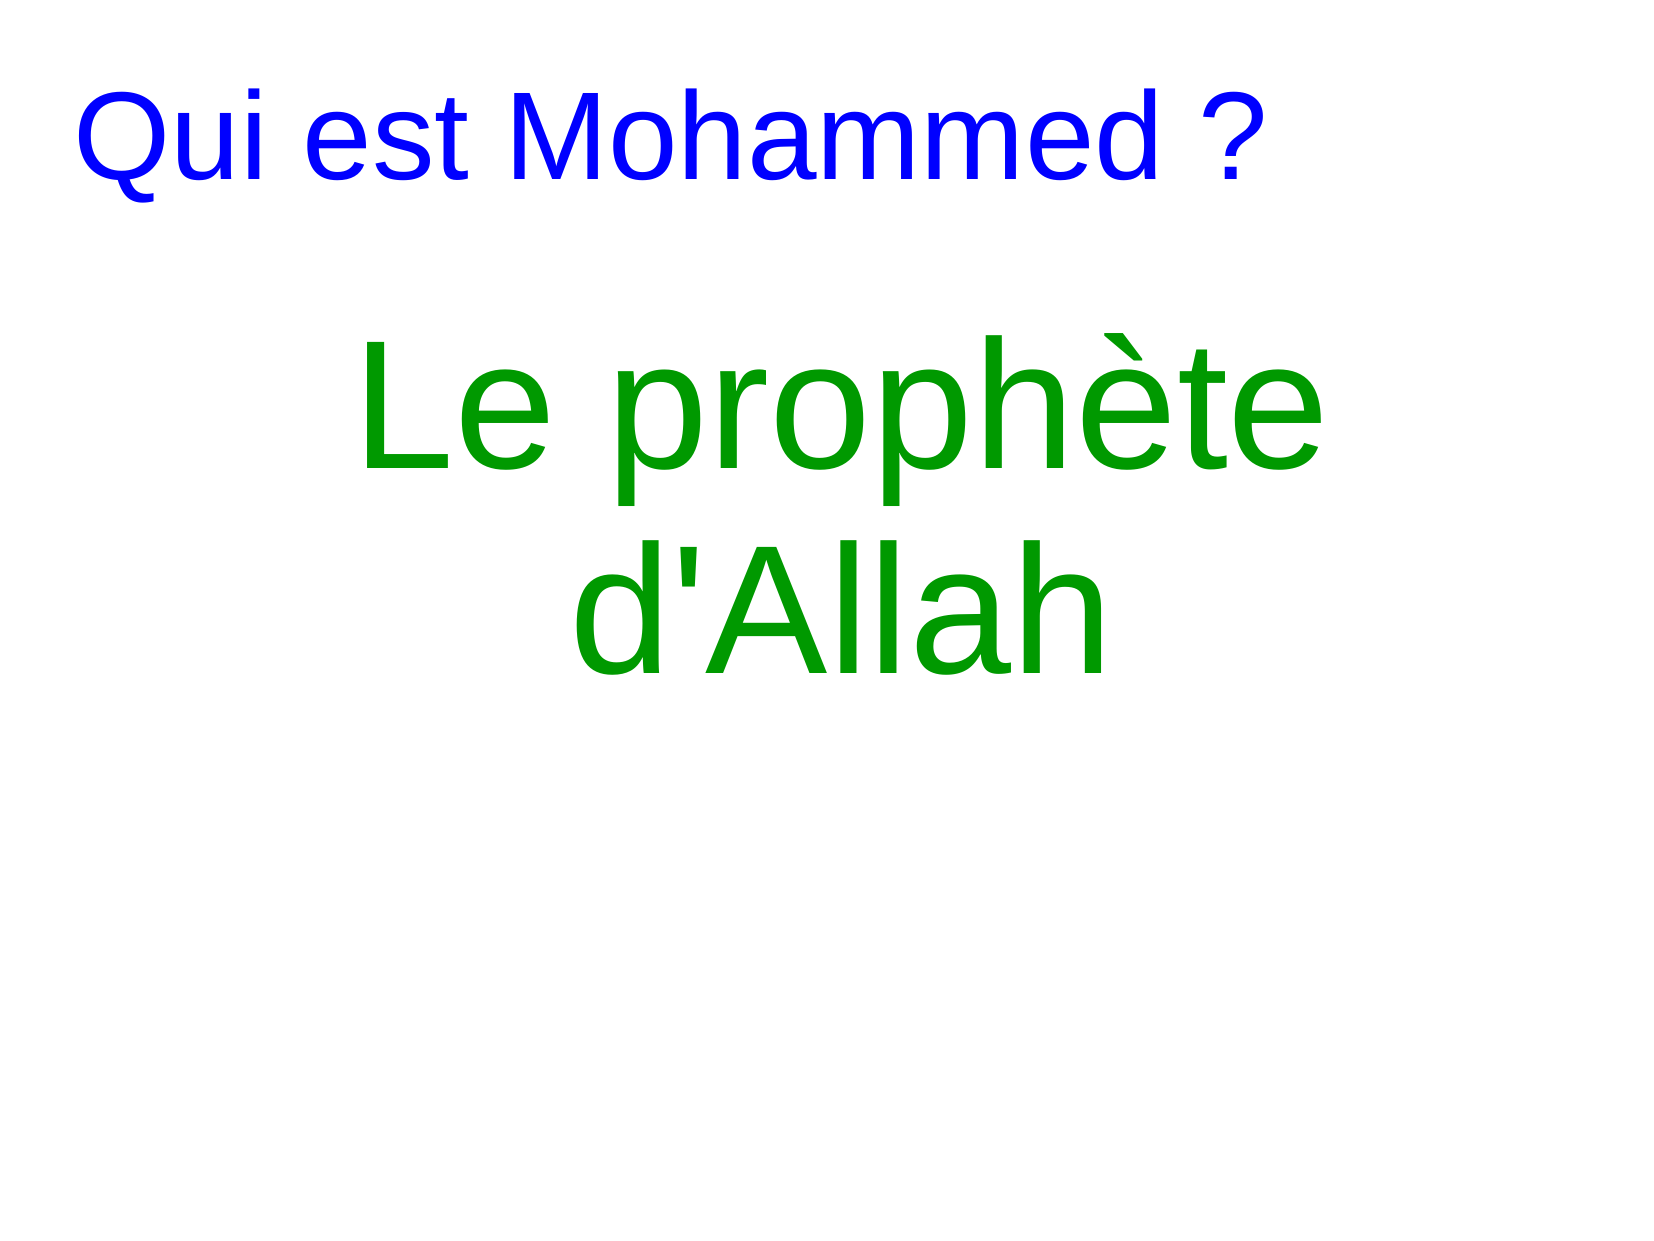

Qui est Mohammed ?
Le prophète
d'Allah